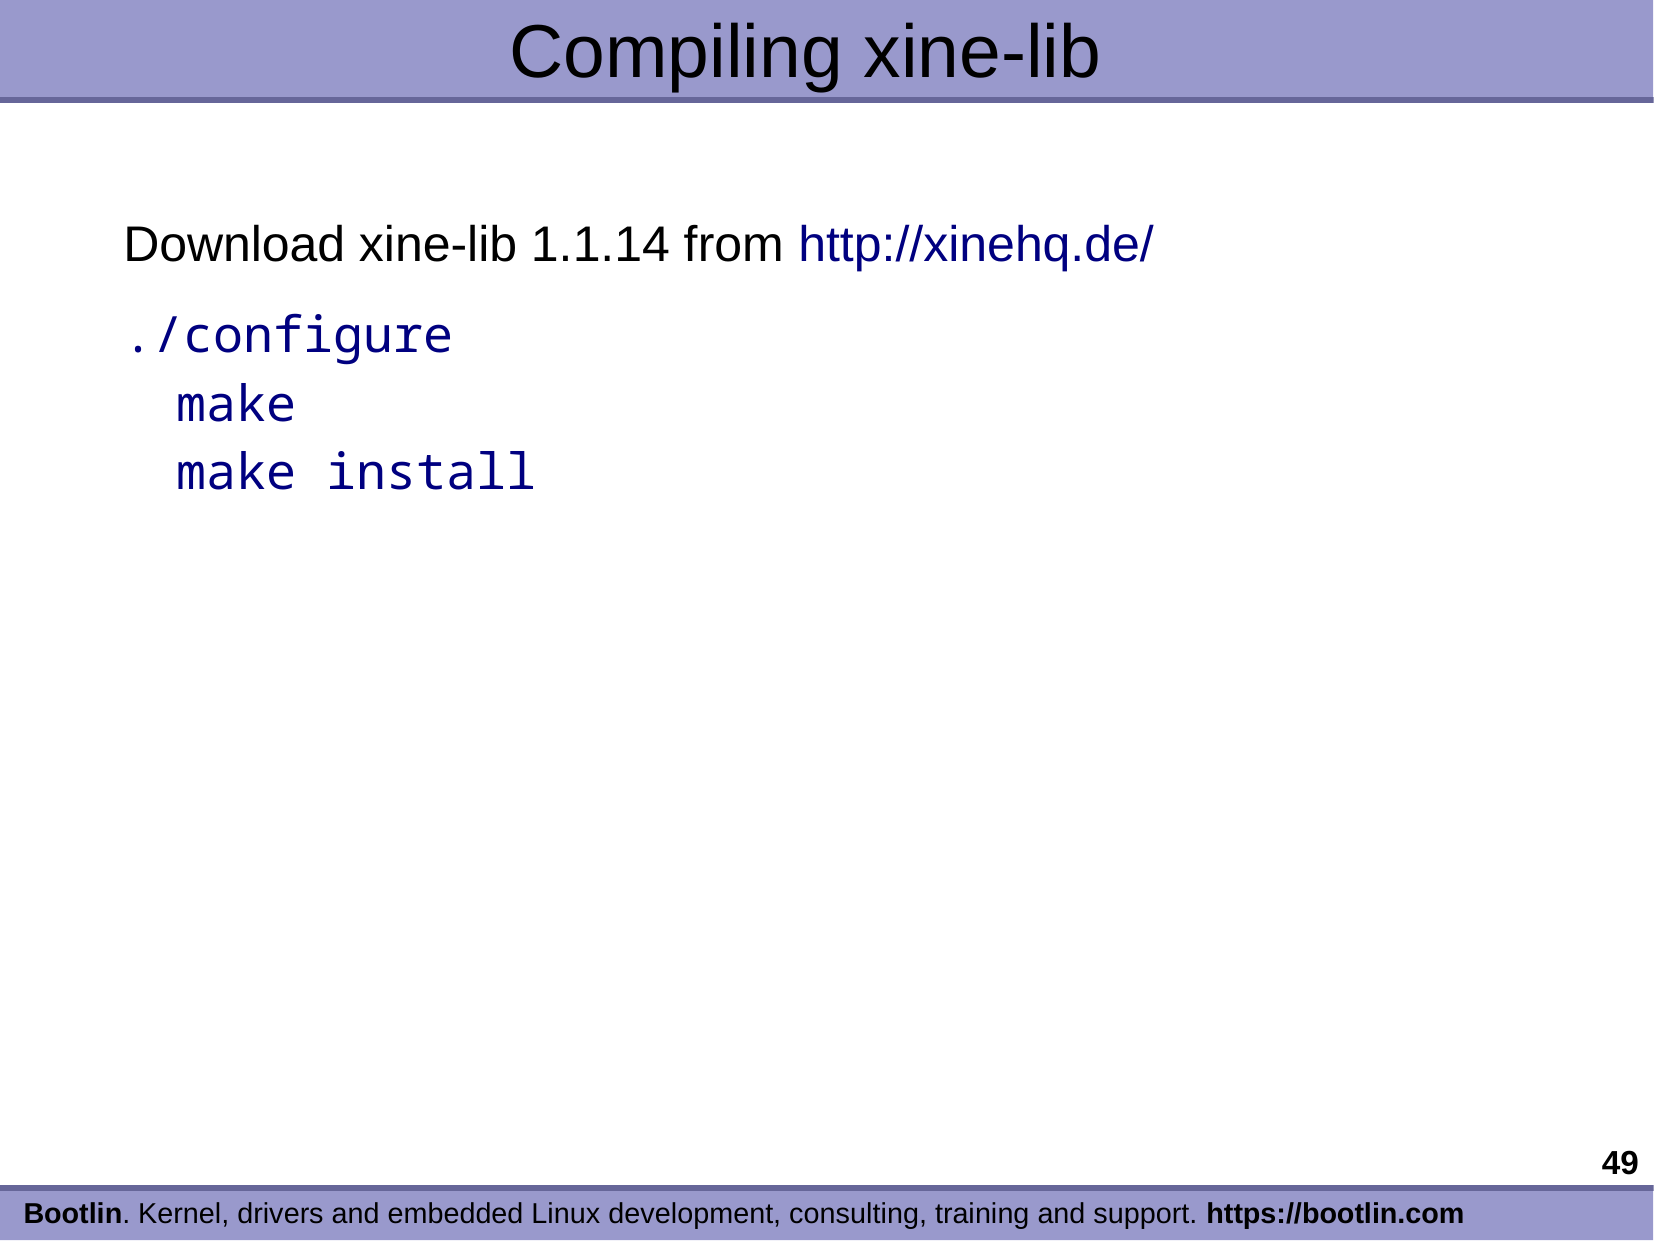

# Compiling xine-lib
Download xine-lib 1.1.14 from http://xinehq.de/
./configure
make
make install